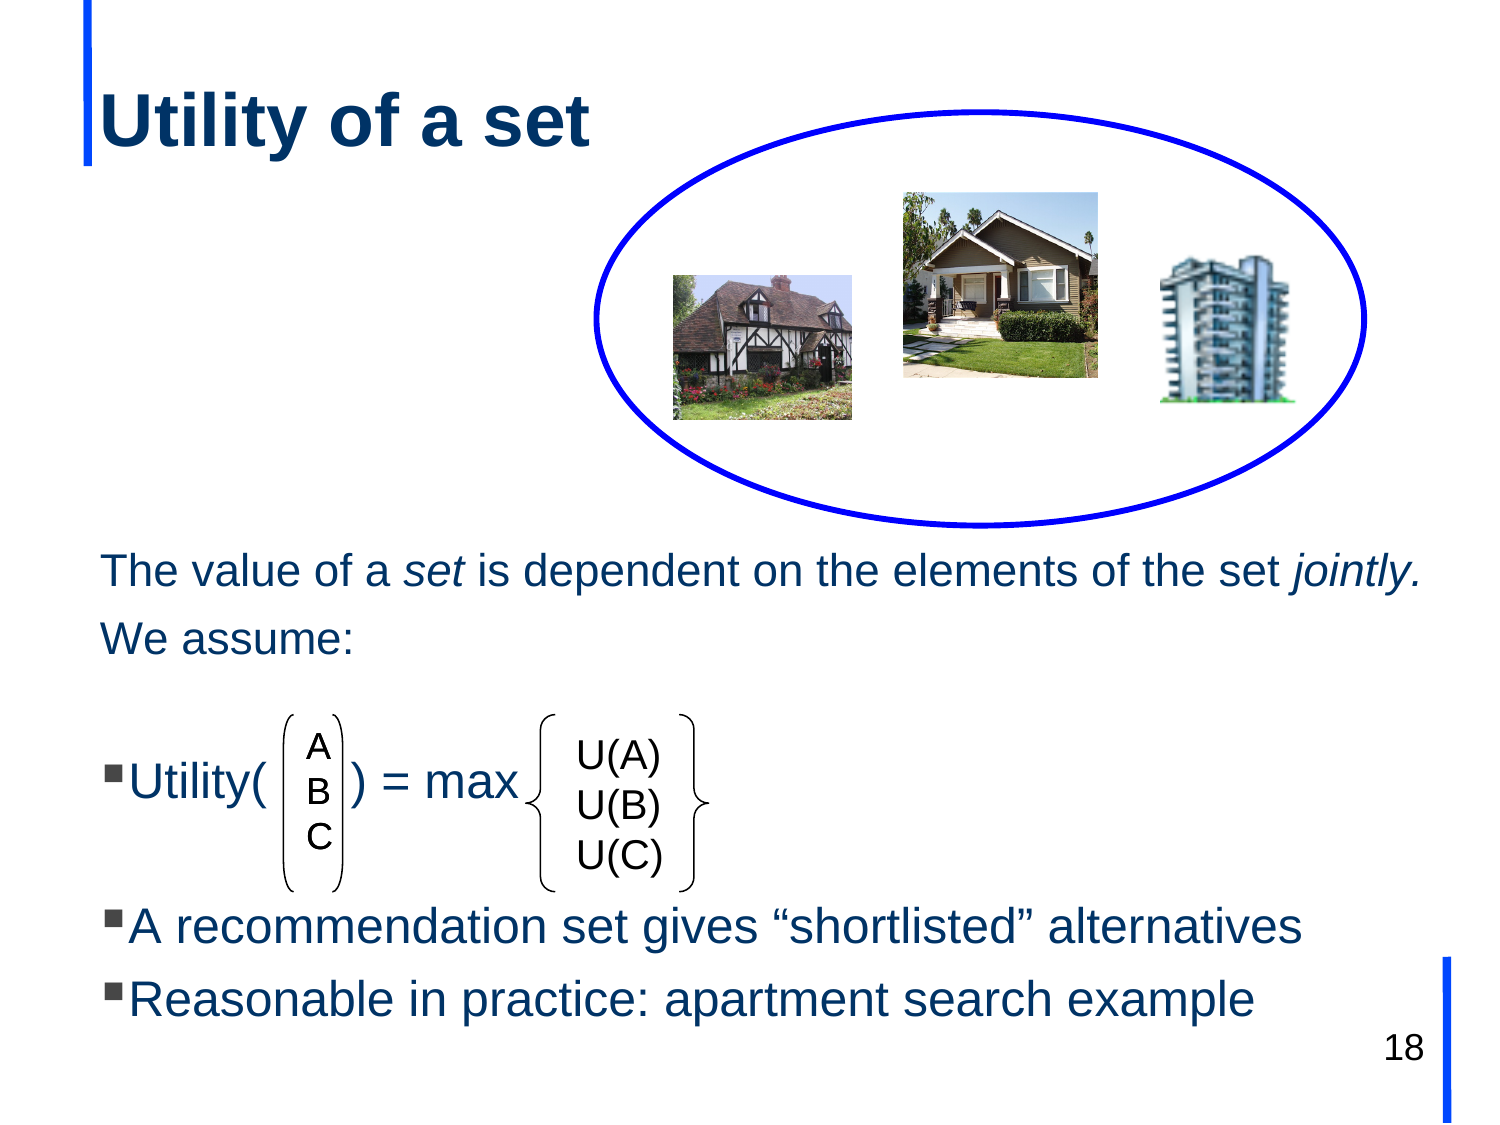

# Utility of a set
The value of a set is dependent on the elements of the set jointly.
We assume:
Utility( ) = max
A recommendation set gives “shortlisted” alternatives
Reasonable in practice: apartment search example
A
B
C
A
B
C
U(A)
U(B)
U(C)
18